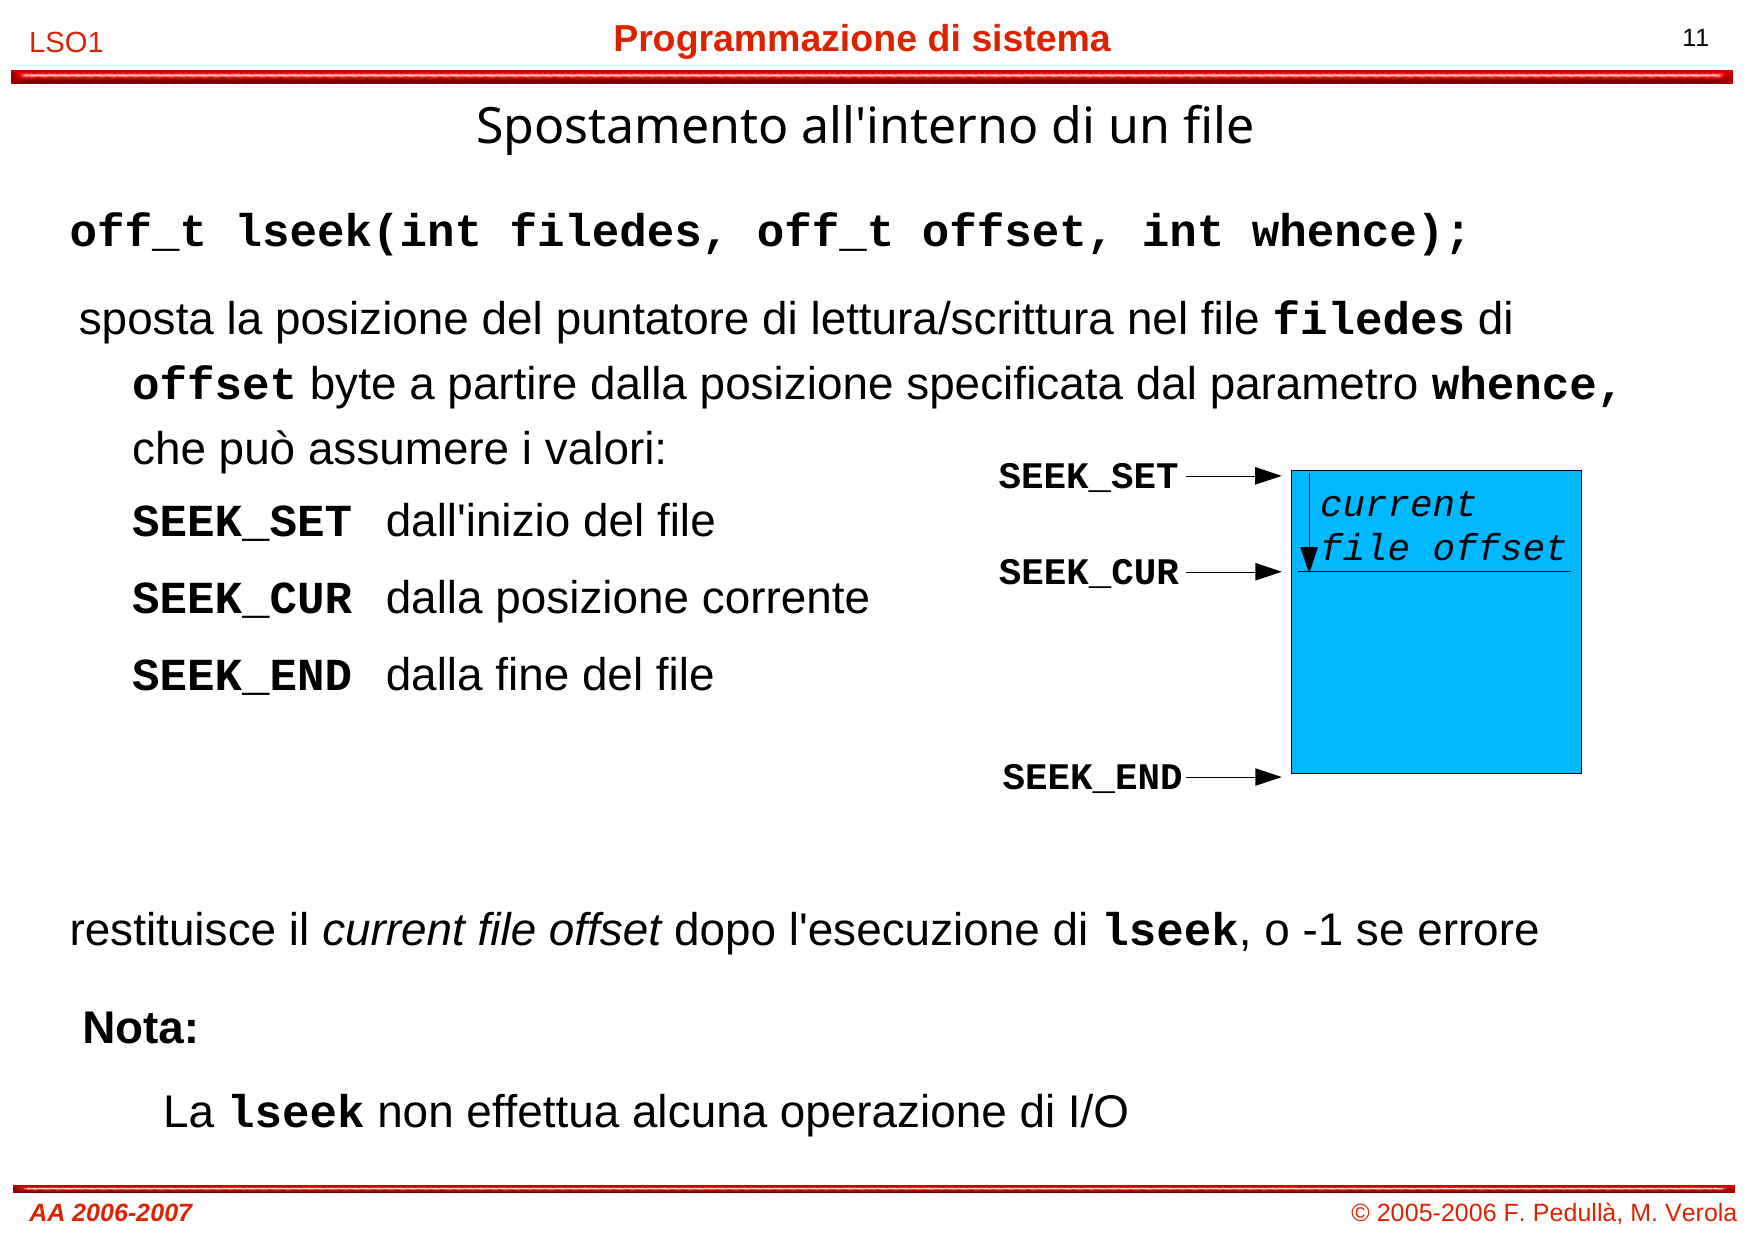

Spostamento all'interno di un file
# off_t lseek(int filedes, off_t offset, int whence);
sposta la posizione del puntatore di lettura/scrittura nel file filedes di offset byte a partire dalla posizione specificata dal parametro whence, che può assumere i valori:
SEEK_SET 	dall'inizio del file
SEEK_CUR 	dalla posizione corrente
SEEK_END	dalla fine del file
restituisce il current file offset dopo l'esecuzione di lseek, o -1 se errore
 Nota:
La lseek non effettua alcuna operazione di I/O
SEEK_SET
current
file offset
SEEK_CUR
SEEK_END